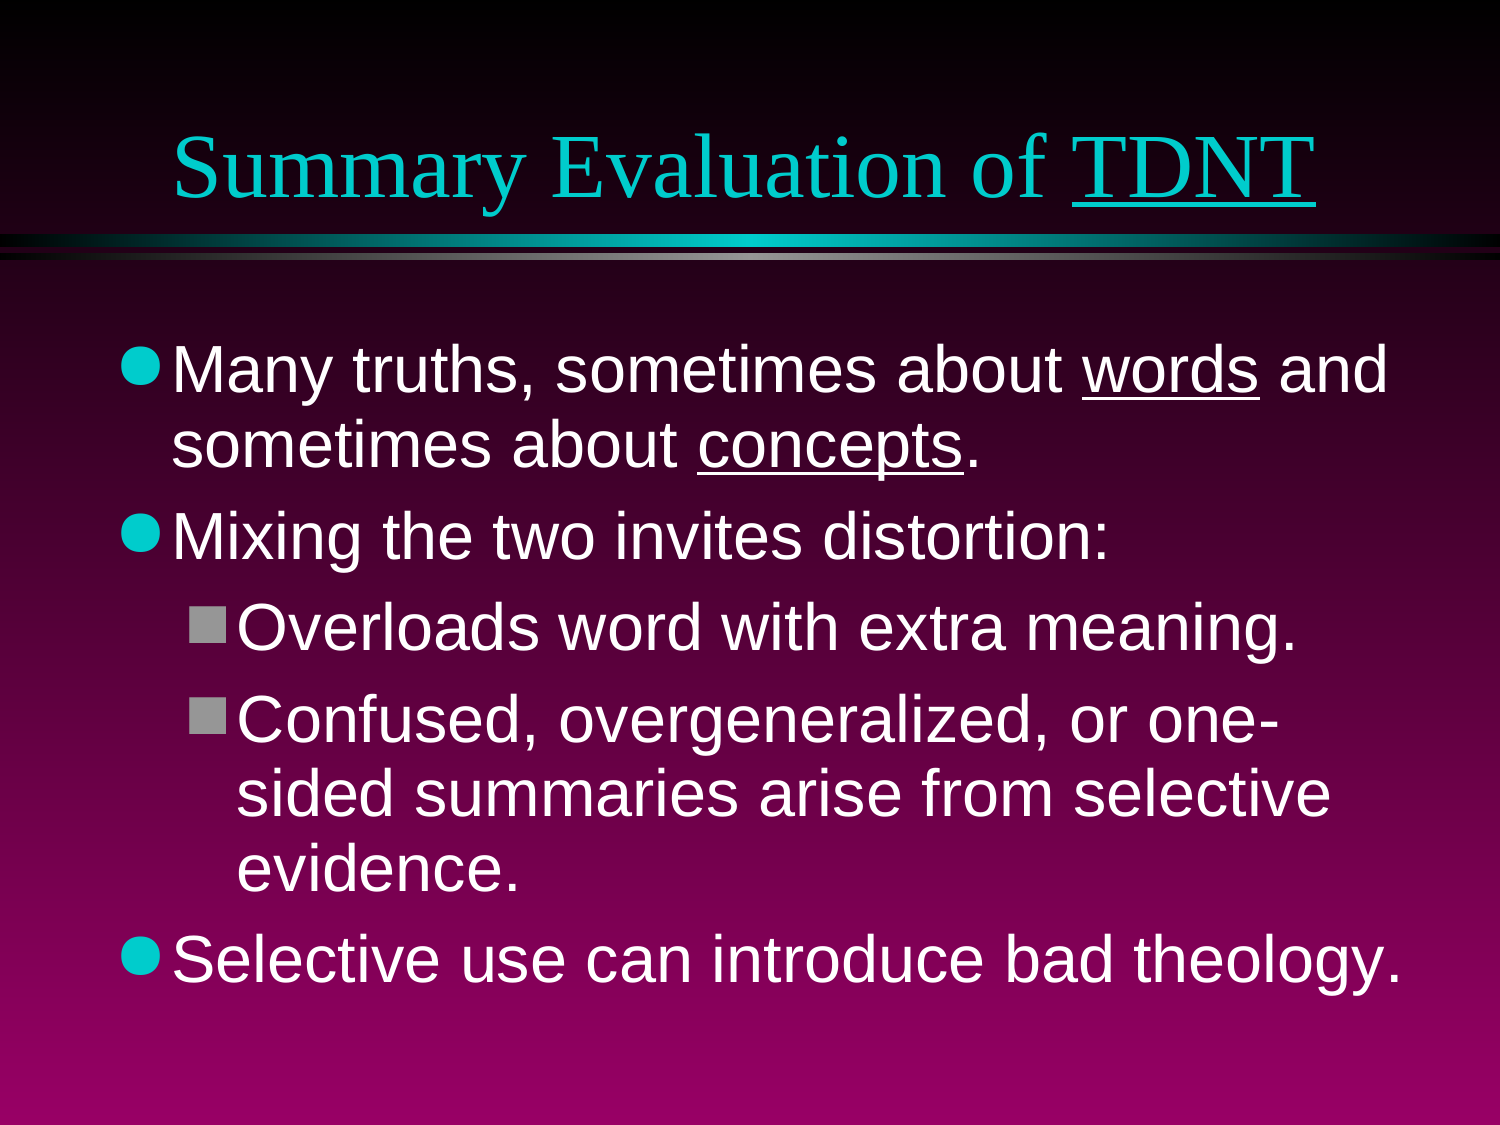

# Summary Evaluation of TDNT
Many truths, sometimes about words and sometimes about concepts.
Mixing the two invites distortion:
Overloads word with extra meaning.
Confused, overgeneralized, or one-sided summaries arise from selective evidence.
Selective use can introduce bad theology.